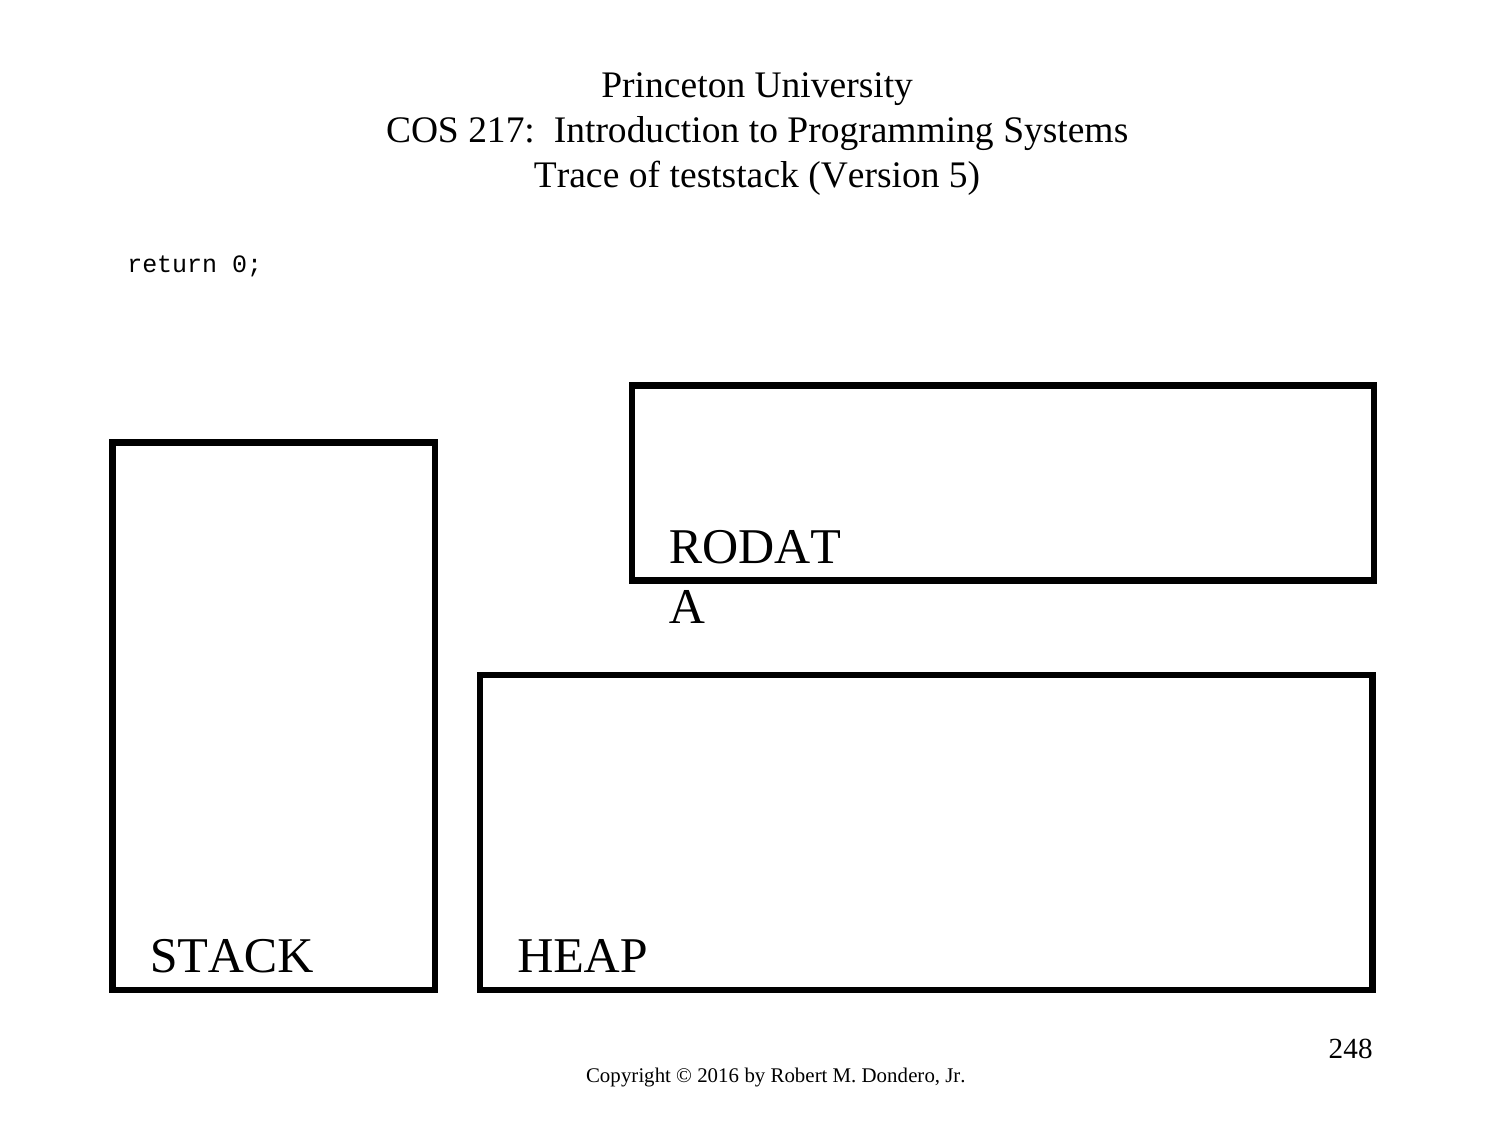

Princeton University
COS 217: Introduction to Programming Systems
Trace of teststack (Version 5)
return 0;
RODATA
STACK
HEAP
248
Copyright © 2016 by Robert M. Dondero, Jr.